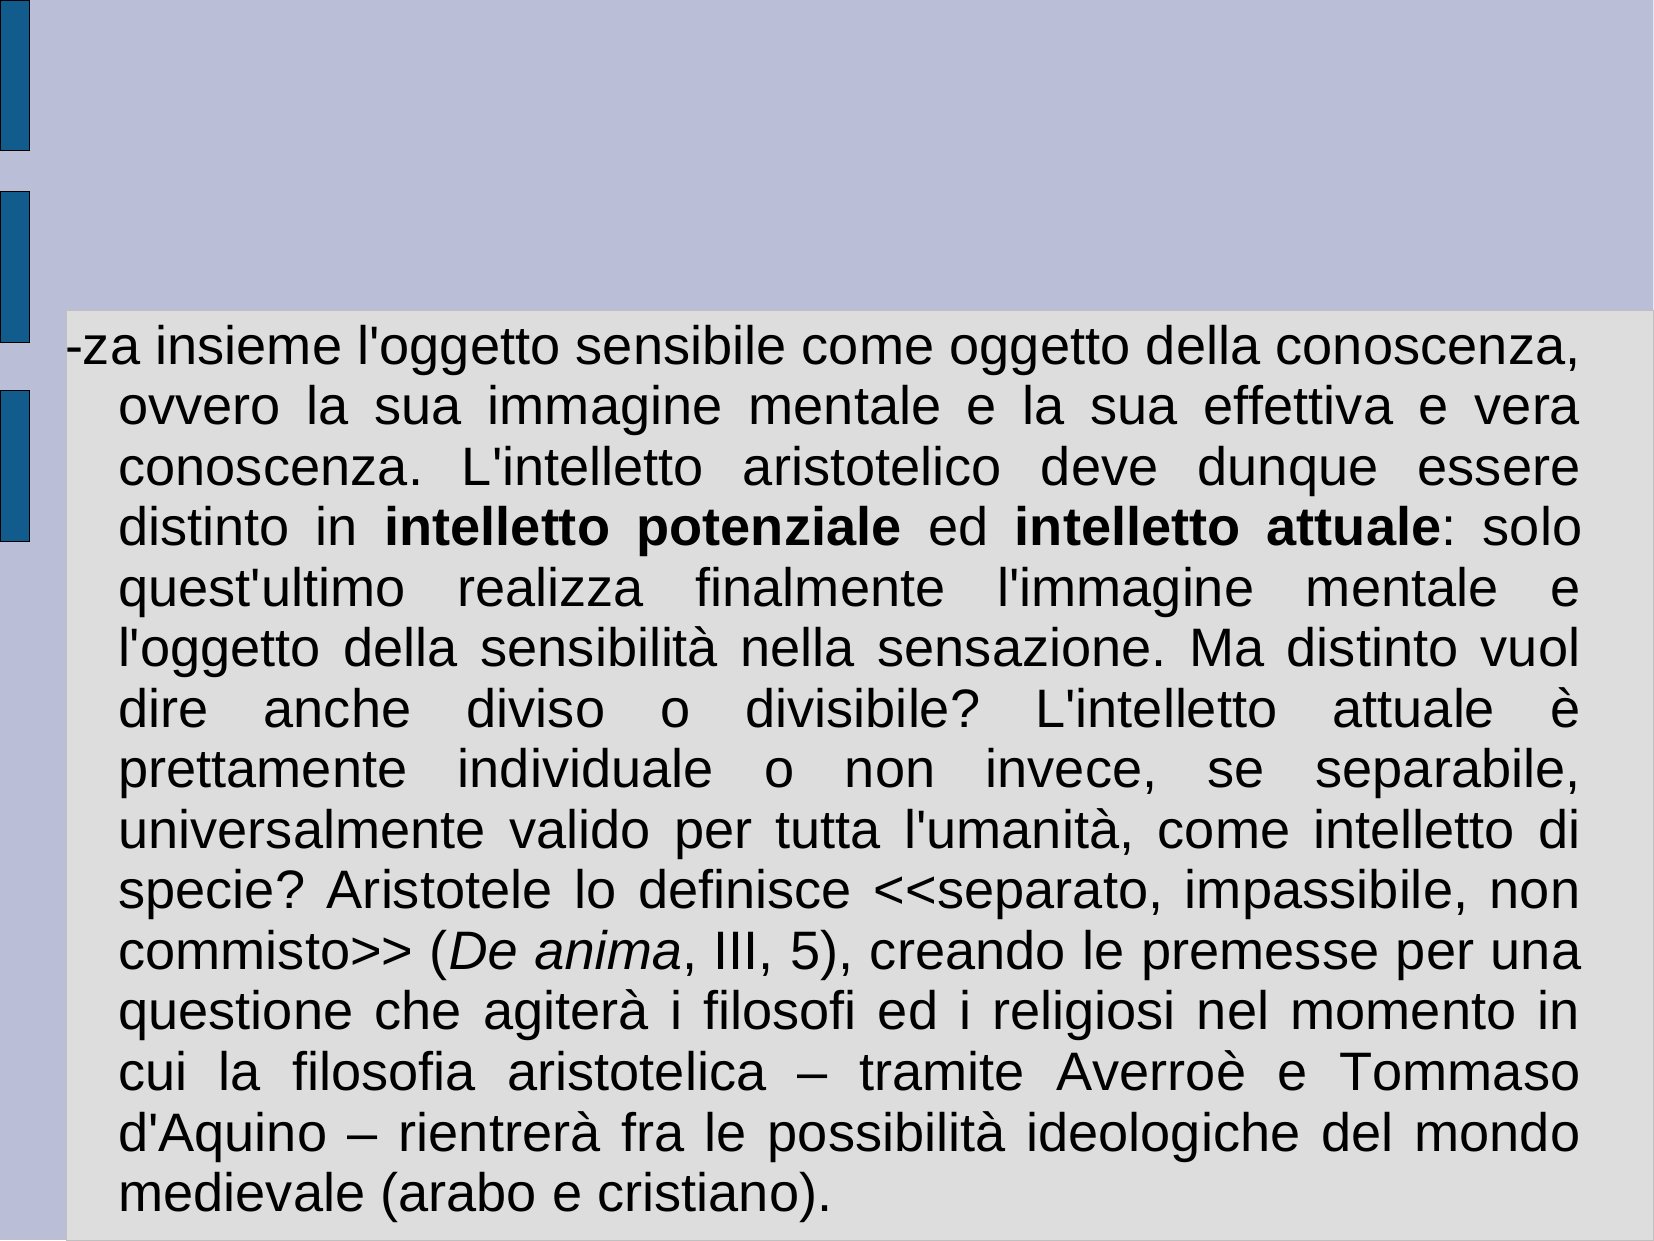

#
-za insieme l'oggetto sensibile come oggetto della conoscenza, ovvero la sua immagine mentale e la sua effettiva e vera conoscenza. L'intelletto aristotelico deve dunque essere distinto in intelletto potenziale ed intelletto attuale: solo quest'ultimo realizza finalmente l'immagine mentale e l'oggetto della sensibilità nella sensazione. Ma distinto vuol dire anche diviso o divisibile? L'intelletto attuale è prettamente individuale o non invece, se separabile, universalmente valido per tutta l'umanità, come intelletto di specie? Aristotele lo definisce <<separato, impassibile, non commisto>> (De anima, III, 5), creando le premesse per una questione che agiterà i filosofi ed i religiosi nel momento in cui la filosofia aristotelica – tramite Averroè e Tommaso d'Aquino – rientrerà fra le possibilità ideologiche del mondo medievale (arabo e cristiano).